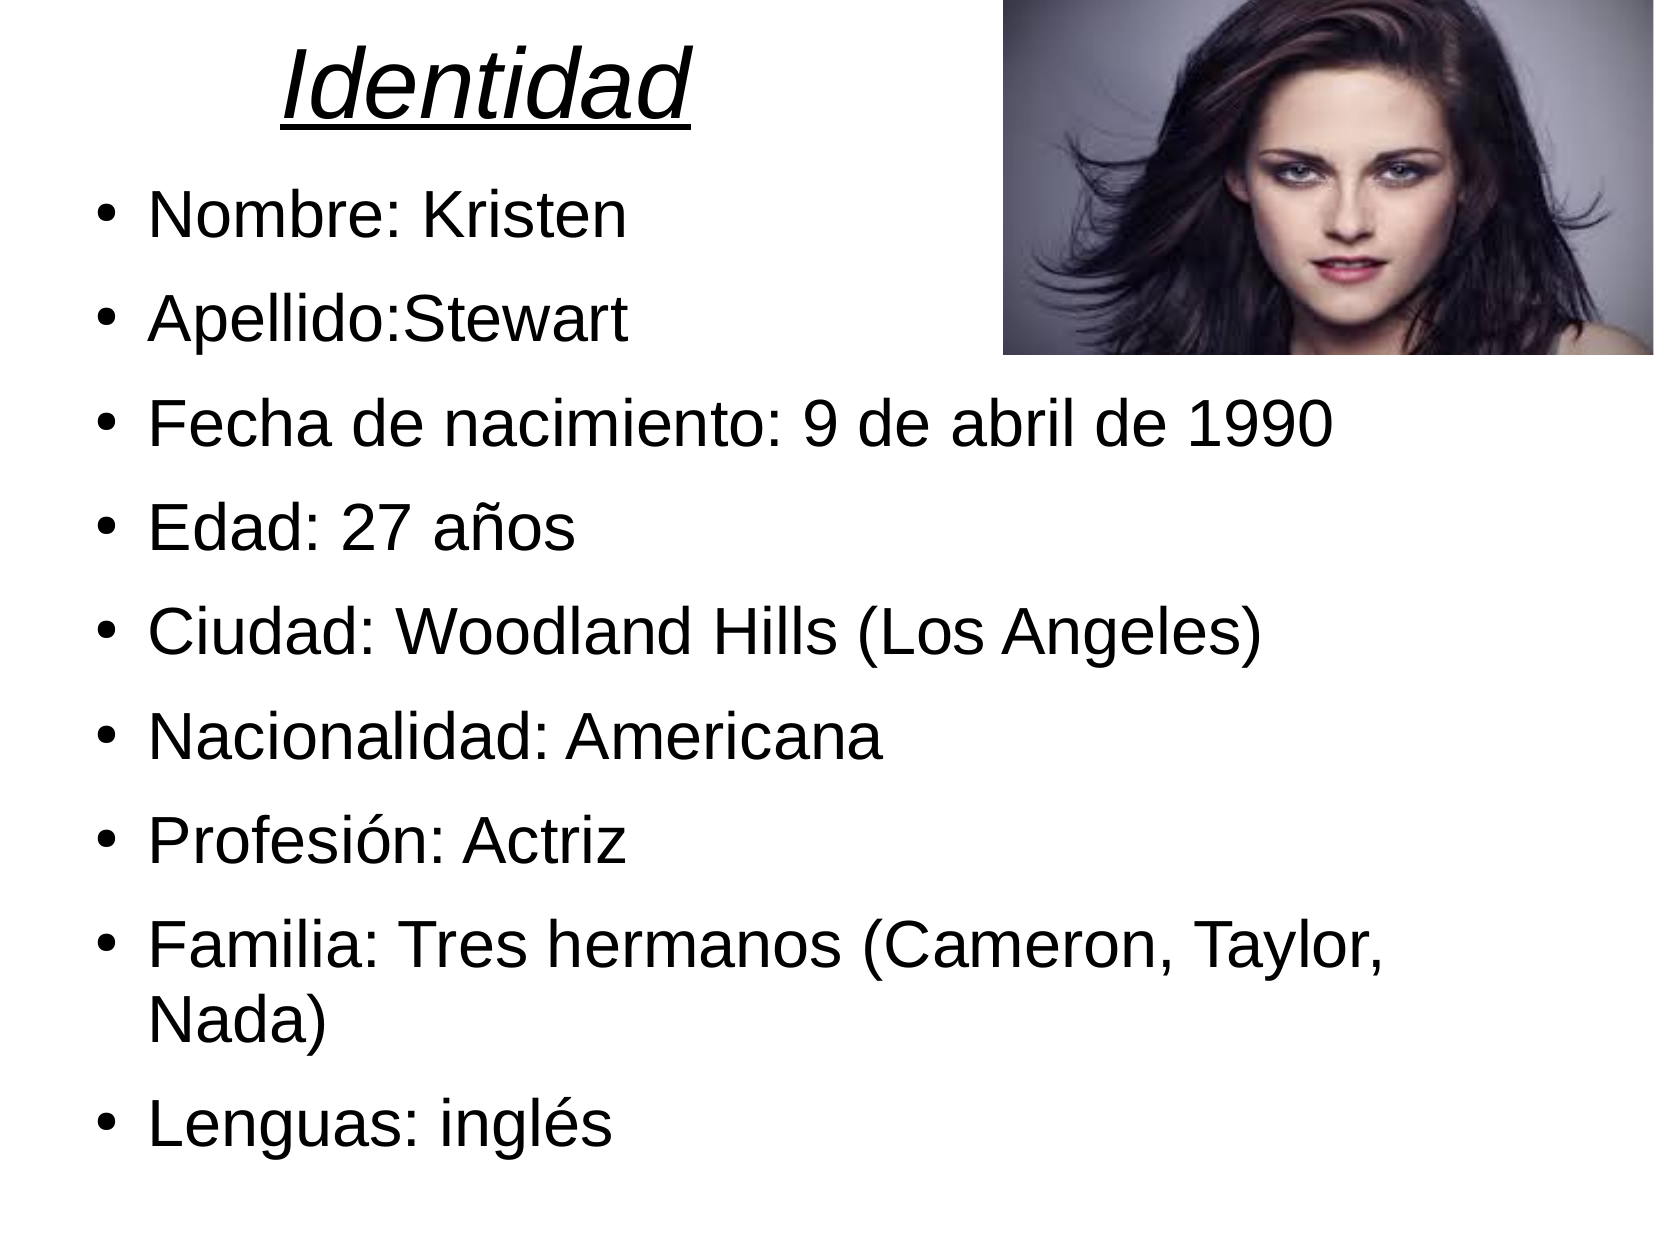

Identidad
# Nombre: Kristen
Apellido:Stewart
Fecha de nacimiento: 9 de abril de 1990
Edad: 27 años
Ciudad: Woodland Hills (Los Angeles)
Nacionalidad: Americana
Profesión: Actriz
Familia: Tres hermanos (Cameron, Taylor, Nada)
Lenguas: inglés